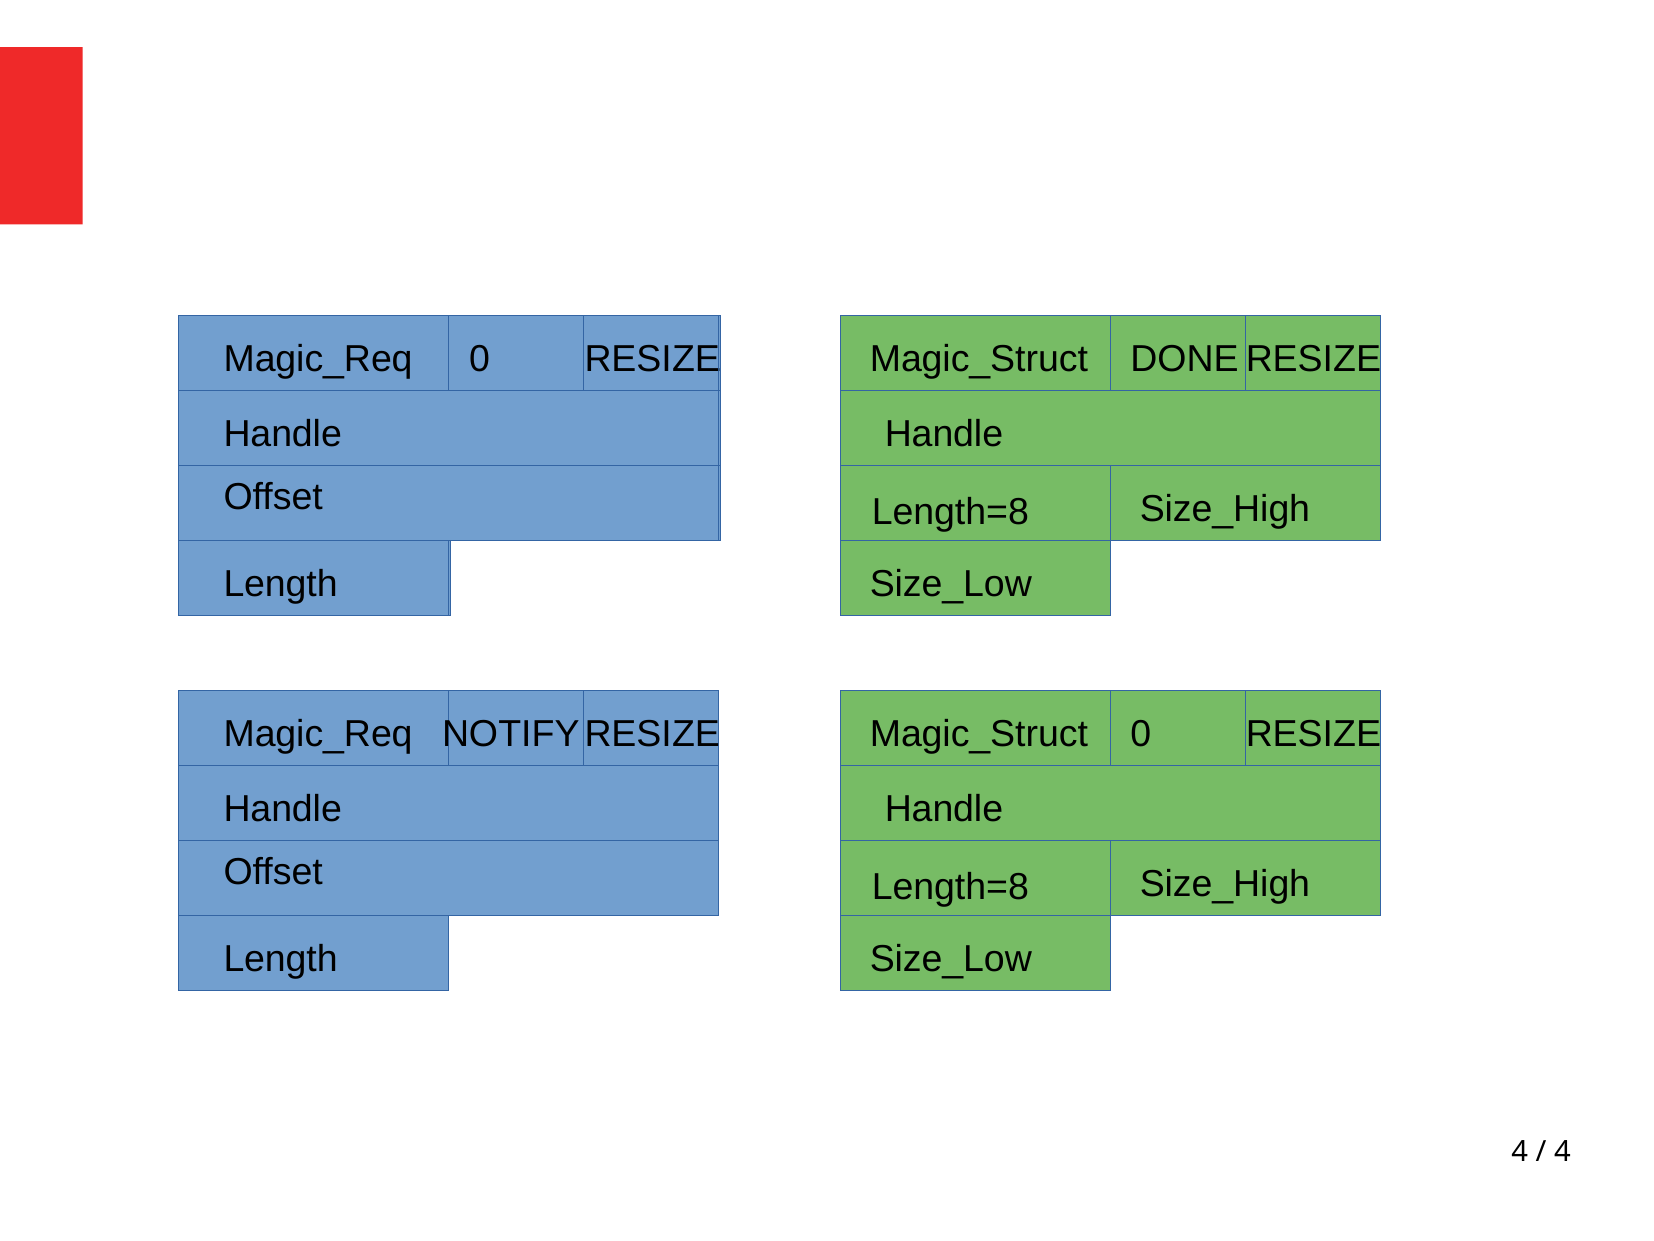

#
Magic_Req
0
RESIZE
Handle
Offset
Length
Magic_Req
Flags
RESIZE
Handle
Offset
Length
Magic_Struct
DONE
RESIZE
Handle
Size_High
Length=8
Size_Low
Magic_Struct
0
RESIZE
Handle
Size_High
Length=8
Size_Low
Magic_Req
NOTIFY
RESIZE
Handle
Offset
Length
4